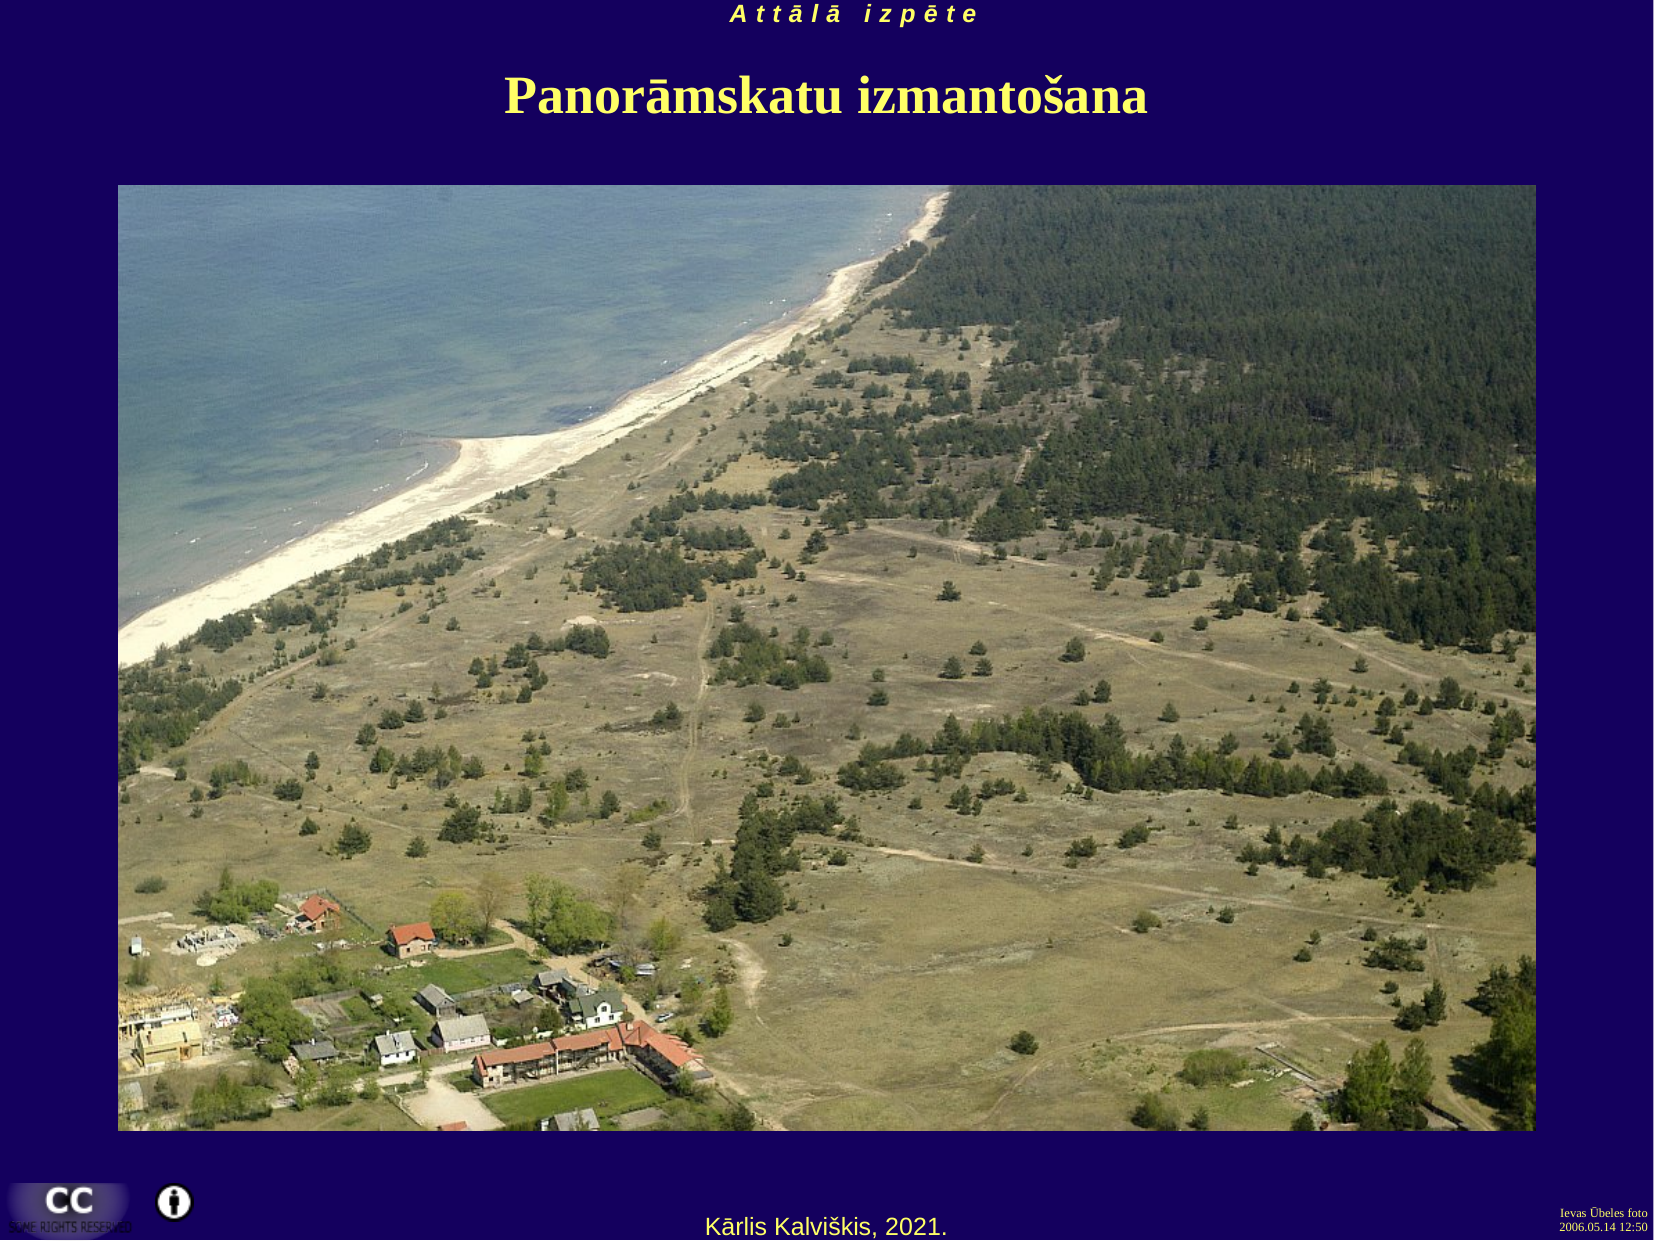

# Panorāmskatu izmantošana
Ievas Ūbeles foto
2006.05.14 12:50